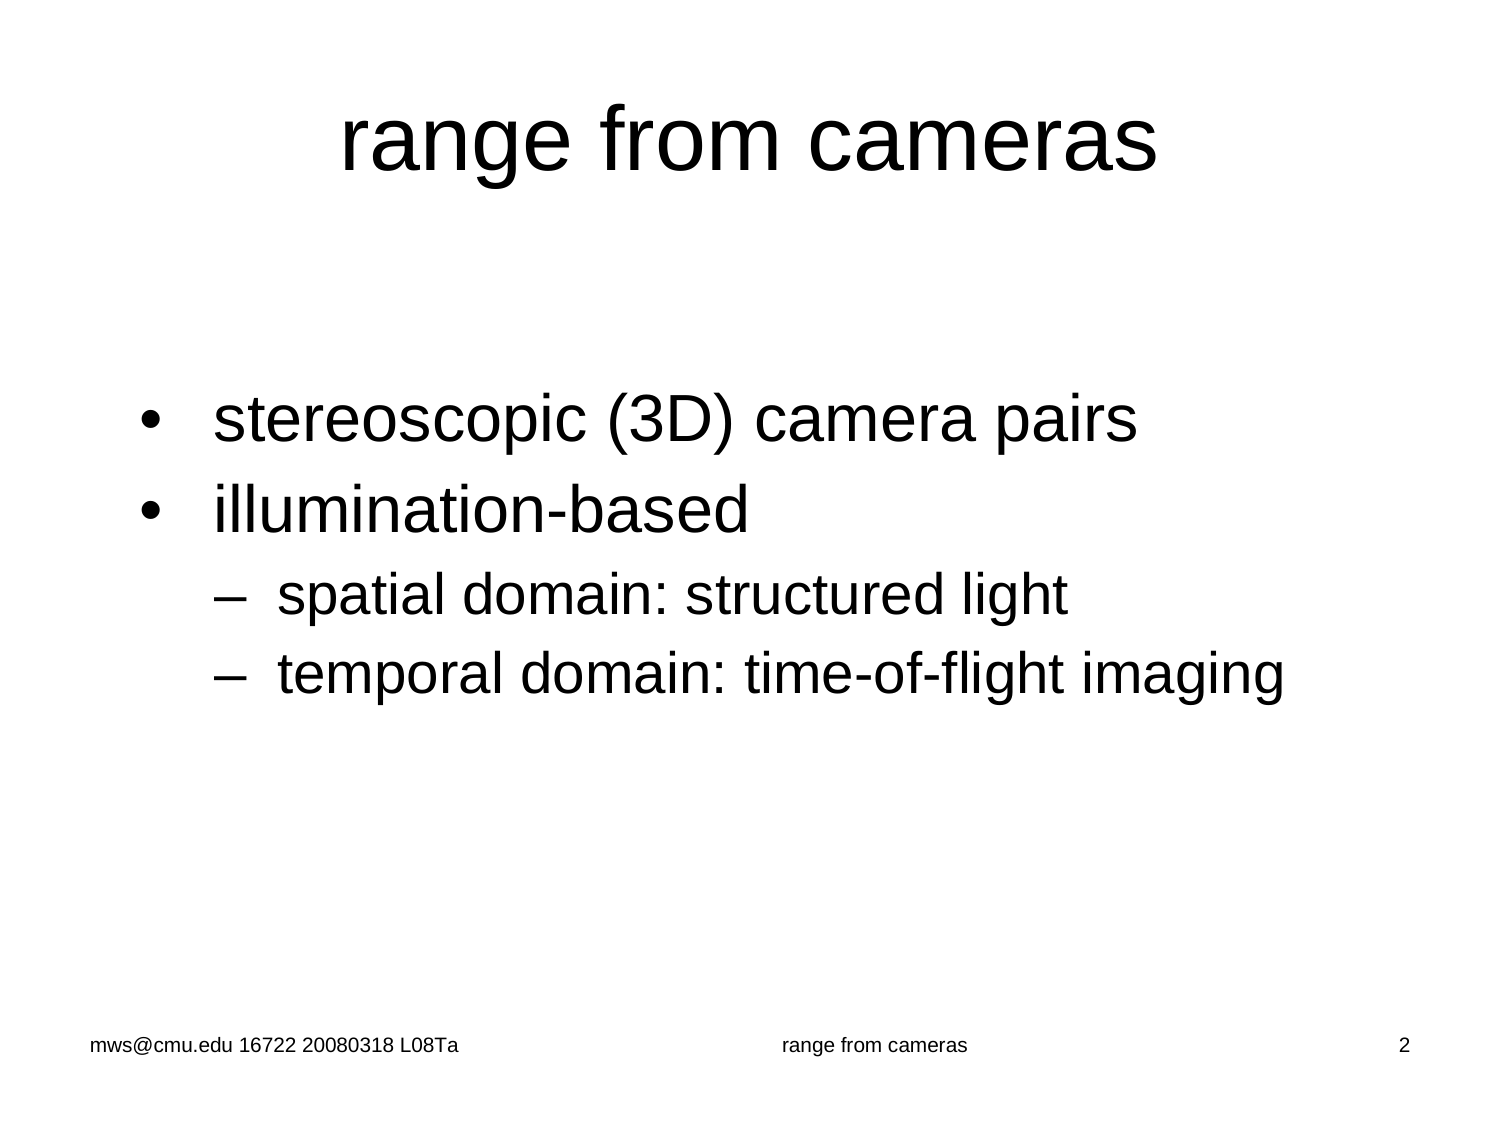

# range from cameras
 stereoscopic (3D) camera pairs
 illumination-based
 spatial domain: structured light
 temporal domain: time-of-flight imaging
mws@cmu.edu 16722 20080318 L08Ta
range from cameras